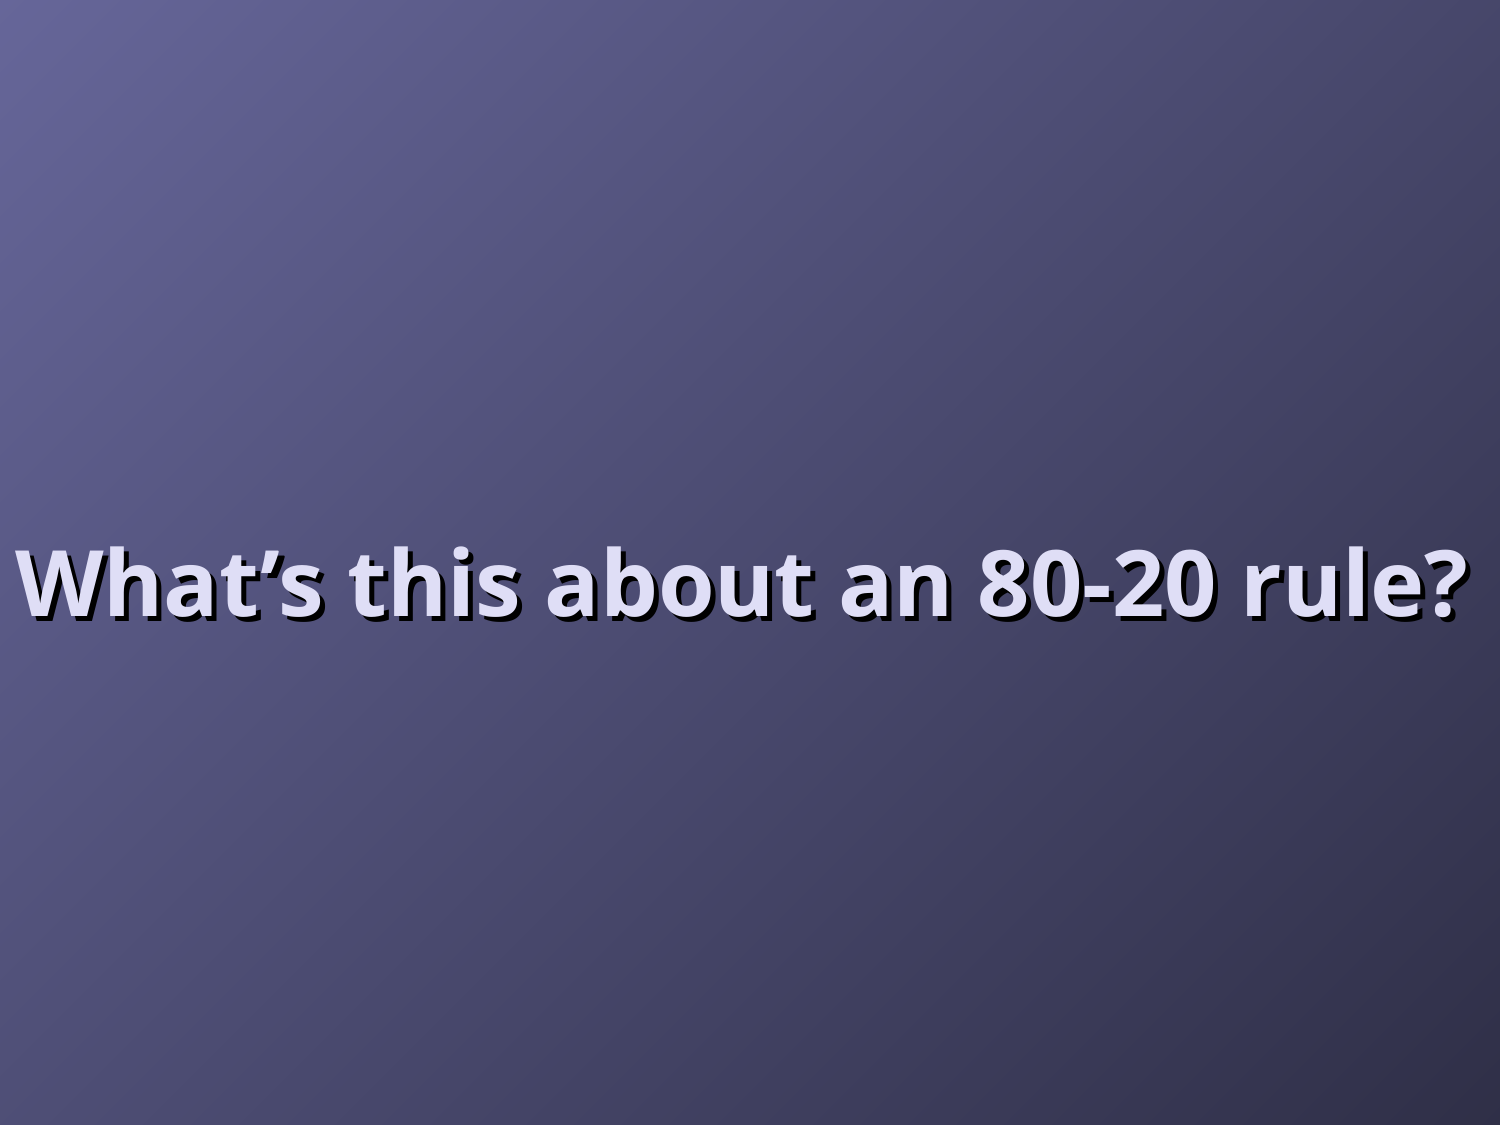

# What’s this about an 80-20 rule?